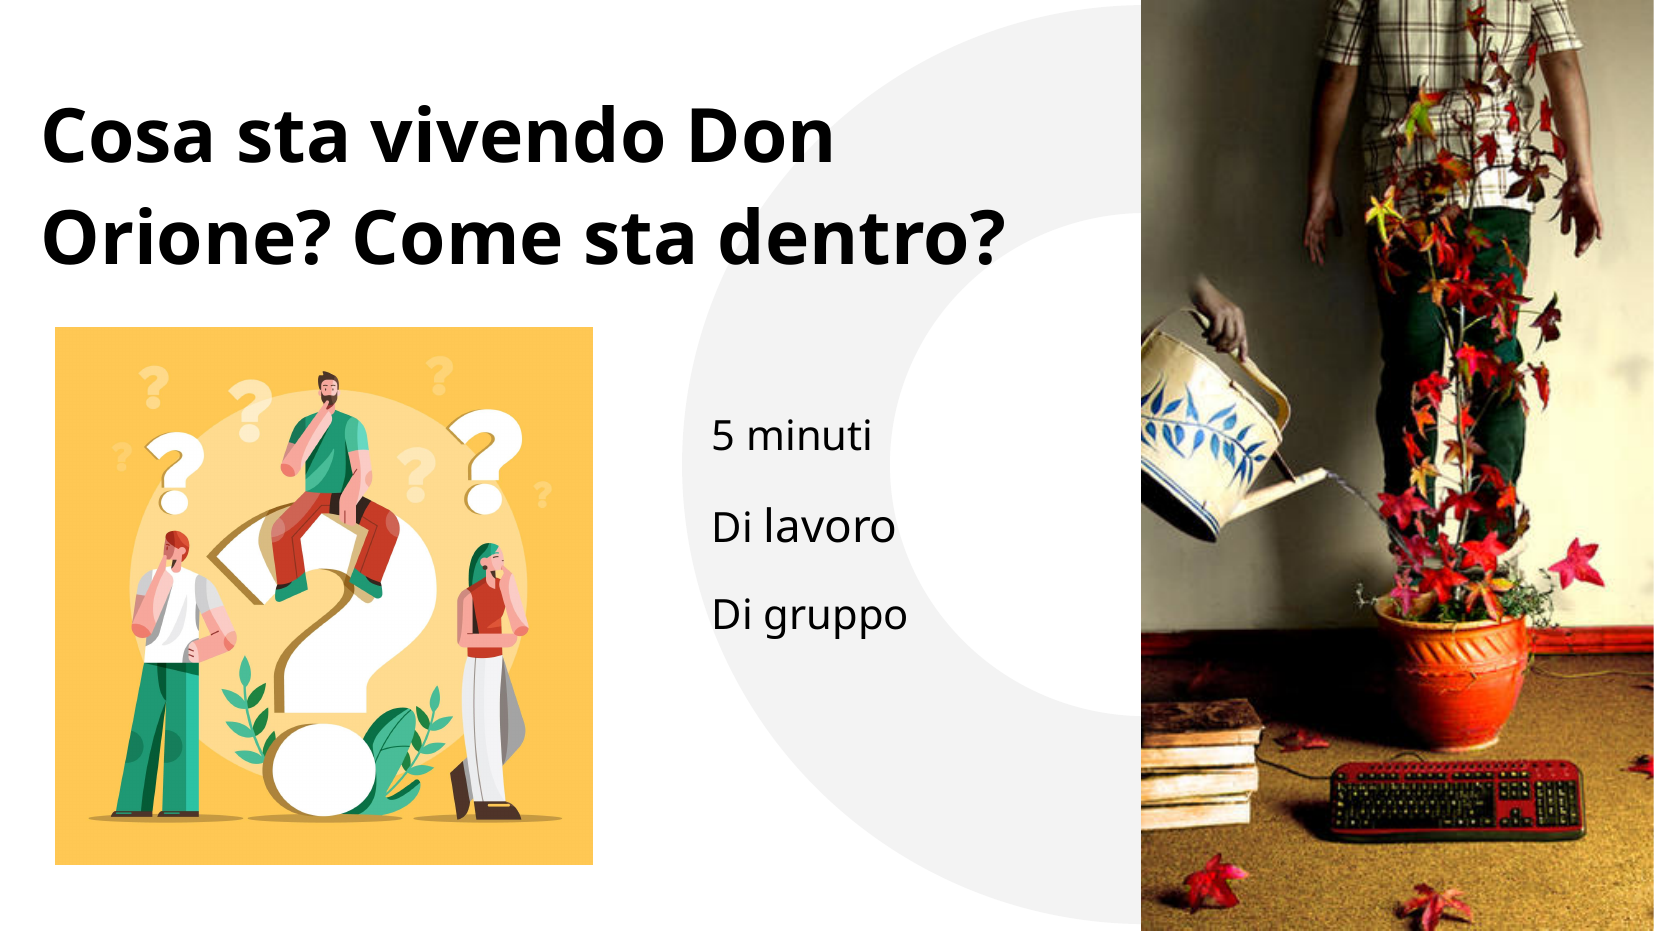

# Cosa sta vivendo Don Orione? Come sta dentro?
5 minuti
Di lavoro
Di gruppo